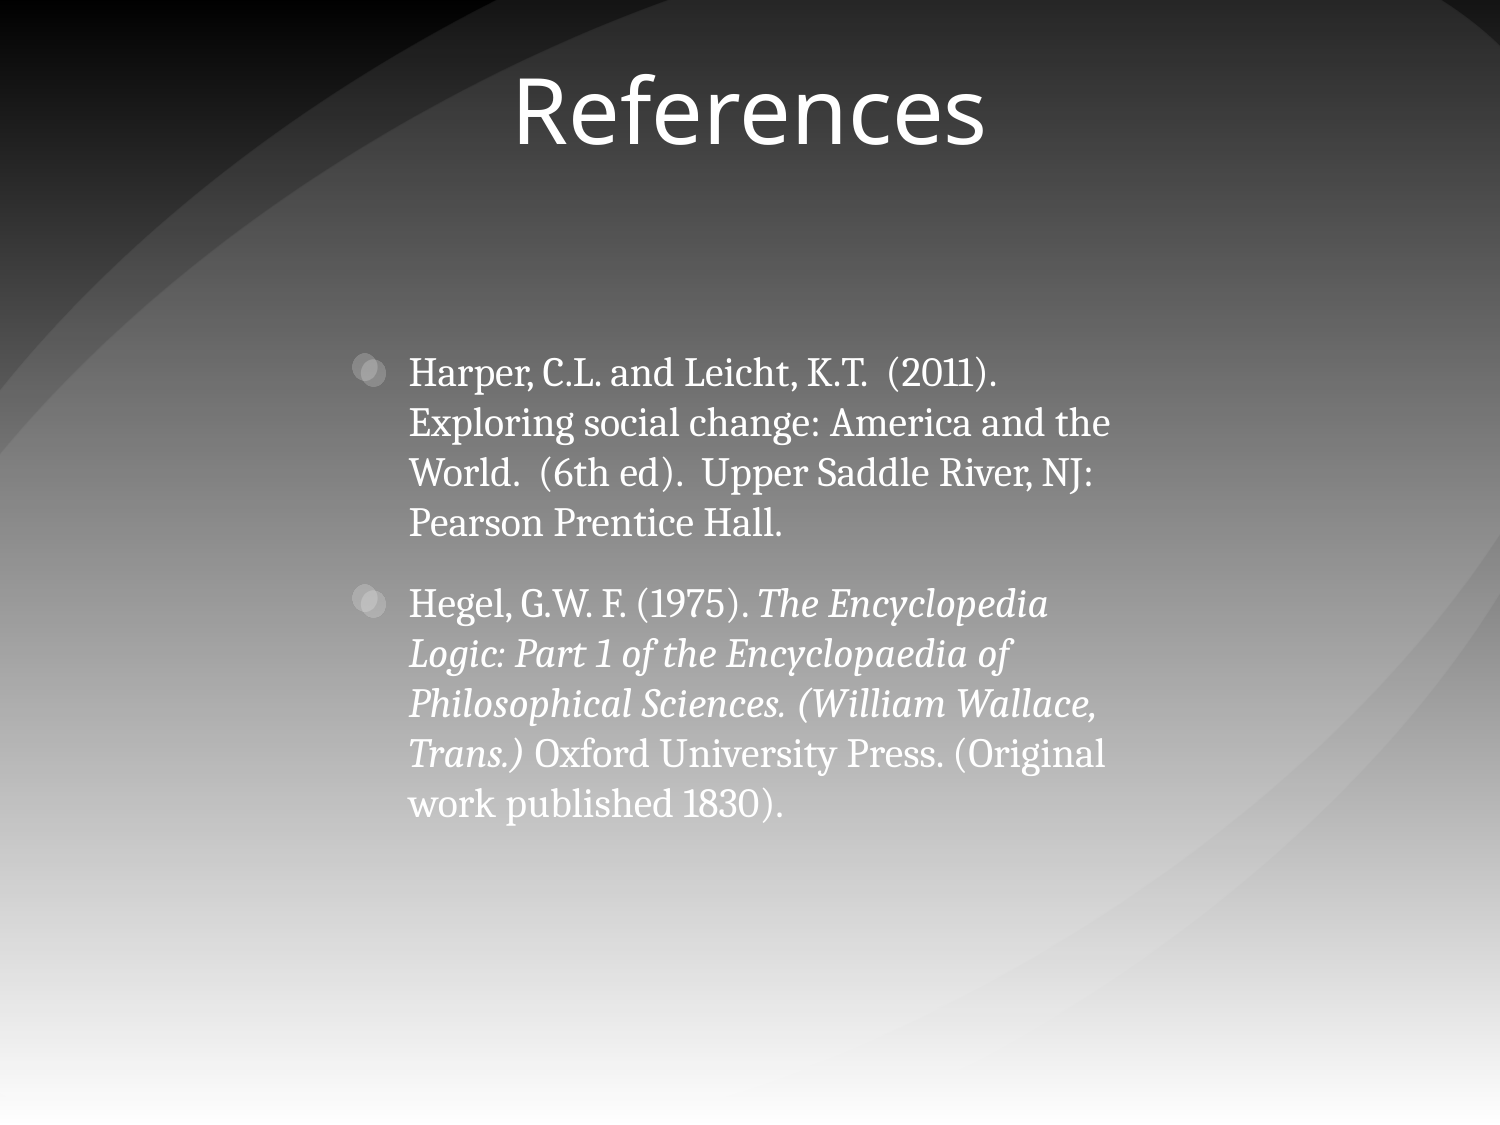

# References
Harper, C.L. and Leicht, K.T. (2011). Exploring social change: America and the World. (6th ed). Upper Saddle River, NJ: Pearson Prentice Hall.
Hegel, G.W. F. (1975). The Encyclopedia Logic: Part 1 of the Encyclopaedia of Philosophical Sciences. (William Wallace, Trans.) Oxford University Press. (Original work published 1830).